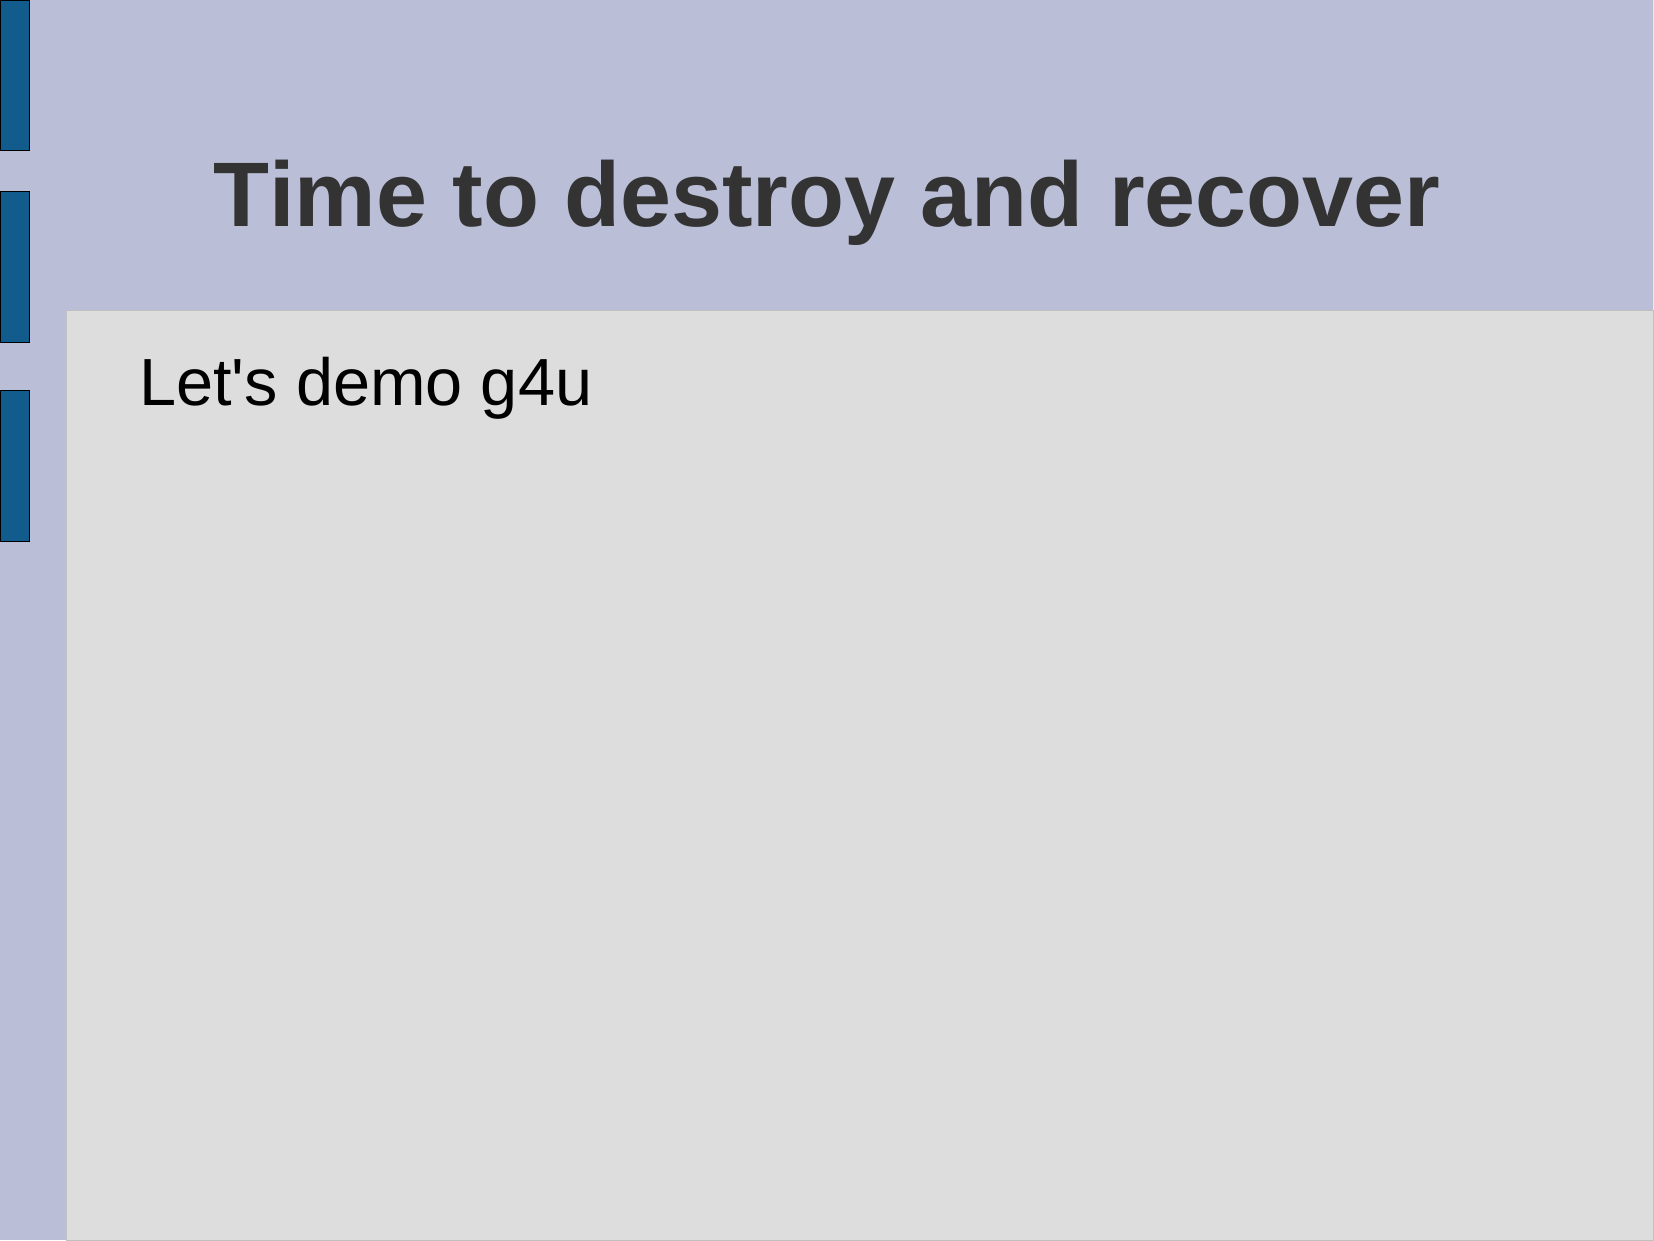

# Time to destroy and recover
Let's demo g4u